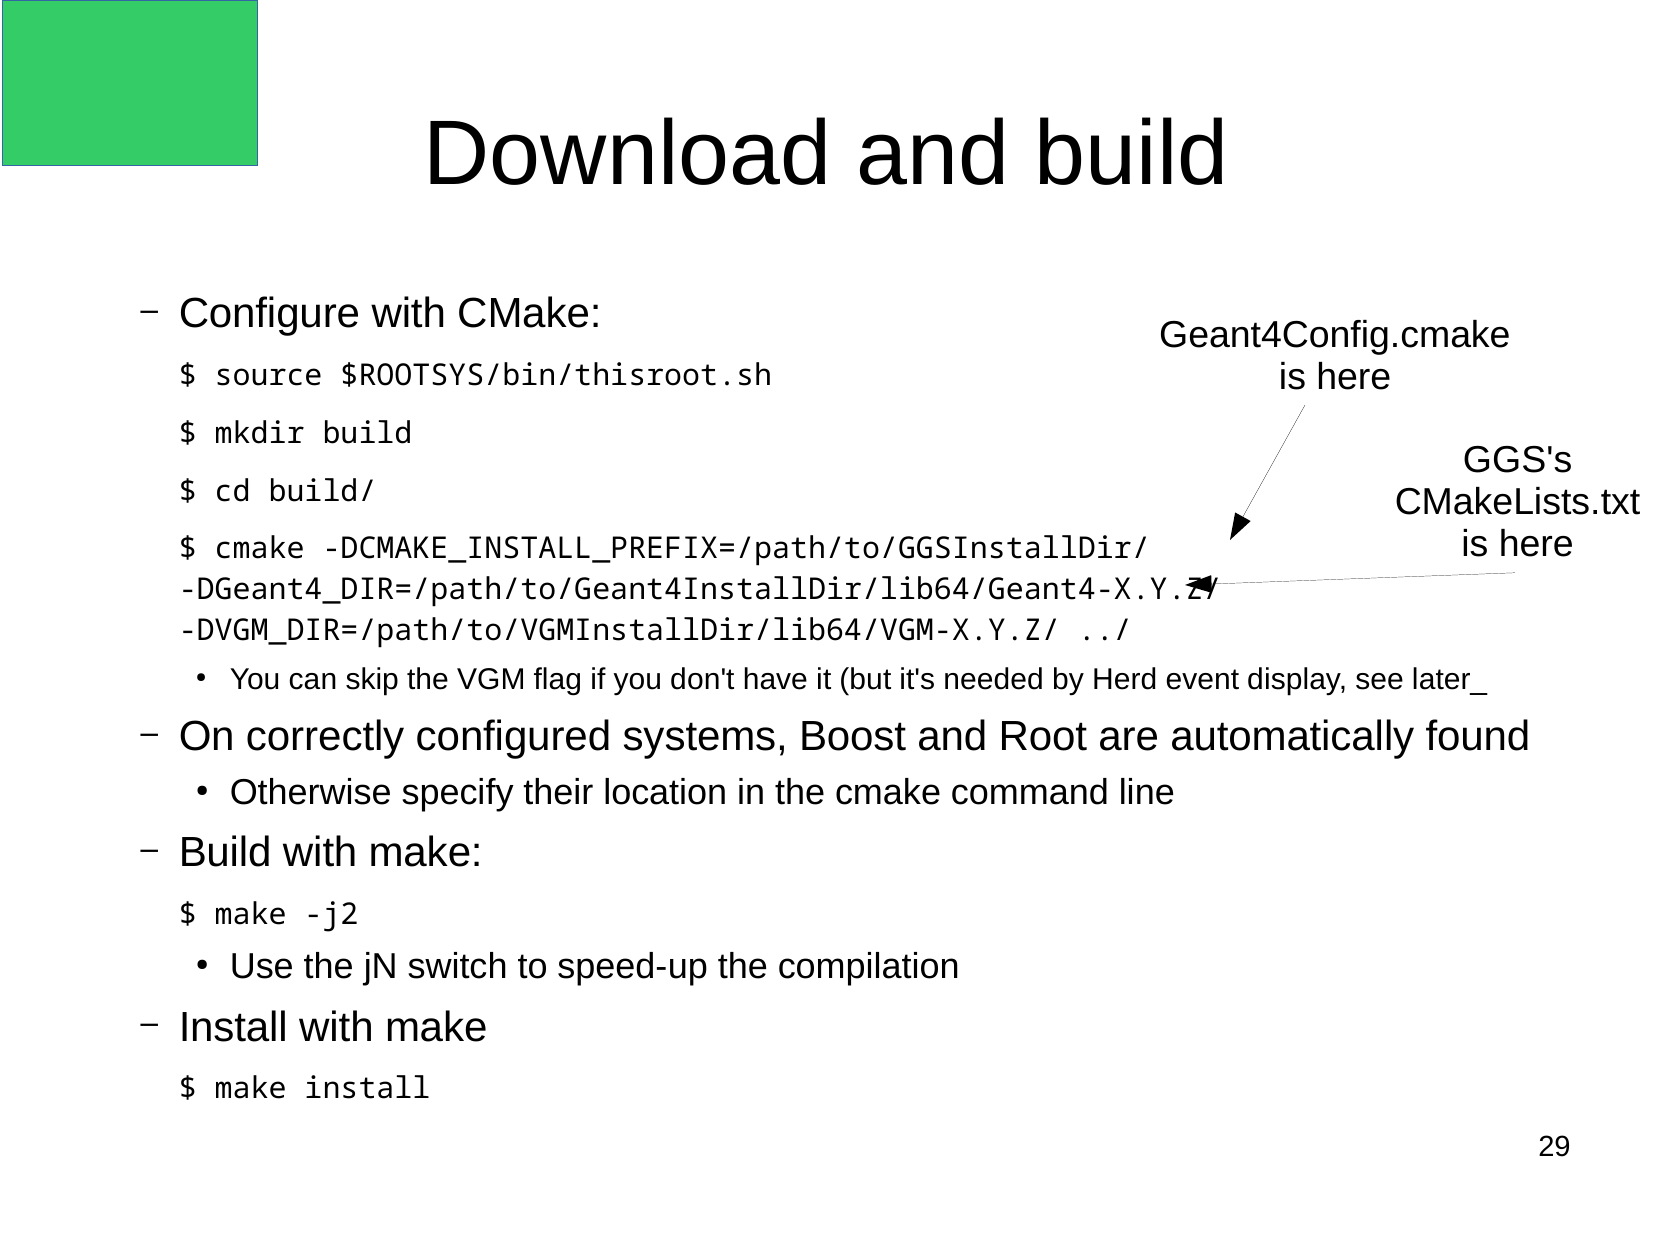

Download and build
# Configure with CMake:
$ source $ROOTSYS/bin/thisroot.sh
$ mkdir build
$ cd build/
$ cmake -DCMAKE_INSTALL_PREFIX=/path/to/GGSInstallDir/ -DGeant4_DIR=/path/to/Geant4InstallDir/lib64/Geant4-X.Y.Z/ -DVGM_DIR=/path/to/VGMInstallDir/lib64/VGM-X.Y.Z/ ../
You can skip the VGM flag if you don't have it (but it's needed by Herd event display, see later_
On correctly configured systems, Boost and Root are automatically found
Otherwise specify their location in the cmake command line
Build with make:
$ make -j2
Use the jN switch to speed-up the compilation
Install with make
$ make install
Geant4Config.cmake
is here
GGS's CMakeLists.txt
is here
29